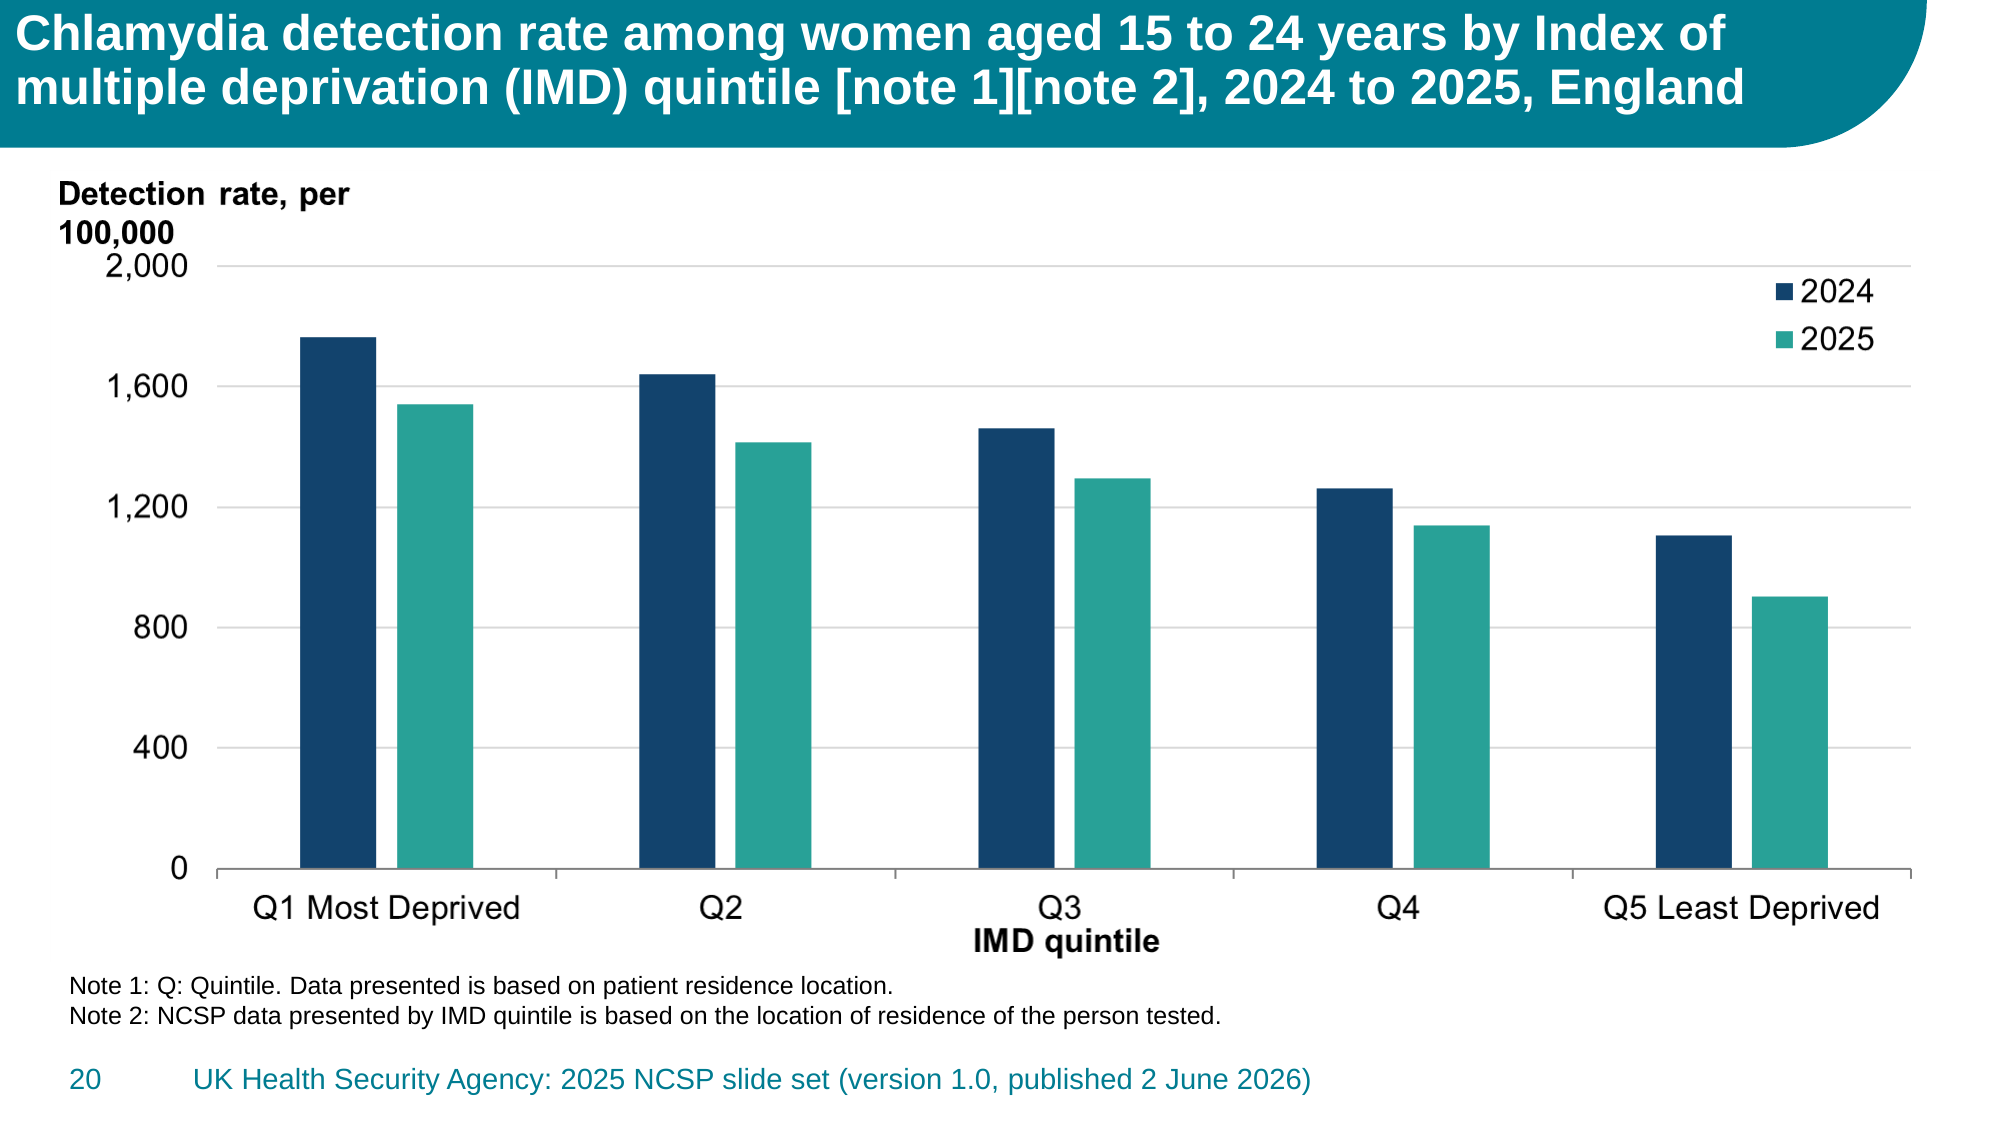

# Chlamydia detection rate among women aged 15 to 24 years by Index of multiple deprivation (IMD) quintile [note 1][note 2], 2024 to 2025, England
Note 1: Q: Quintile. Data presented is based on patient residence location.
Note 2: NCSP data presented by IMD quintile is based on the location of residence of the person tested.
8